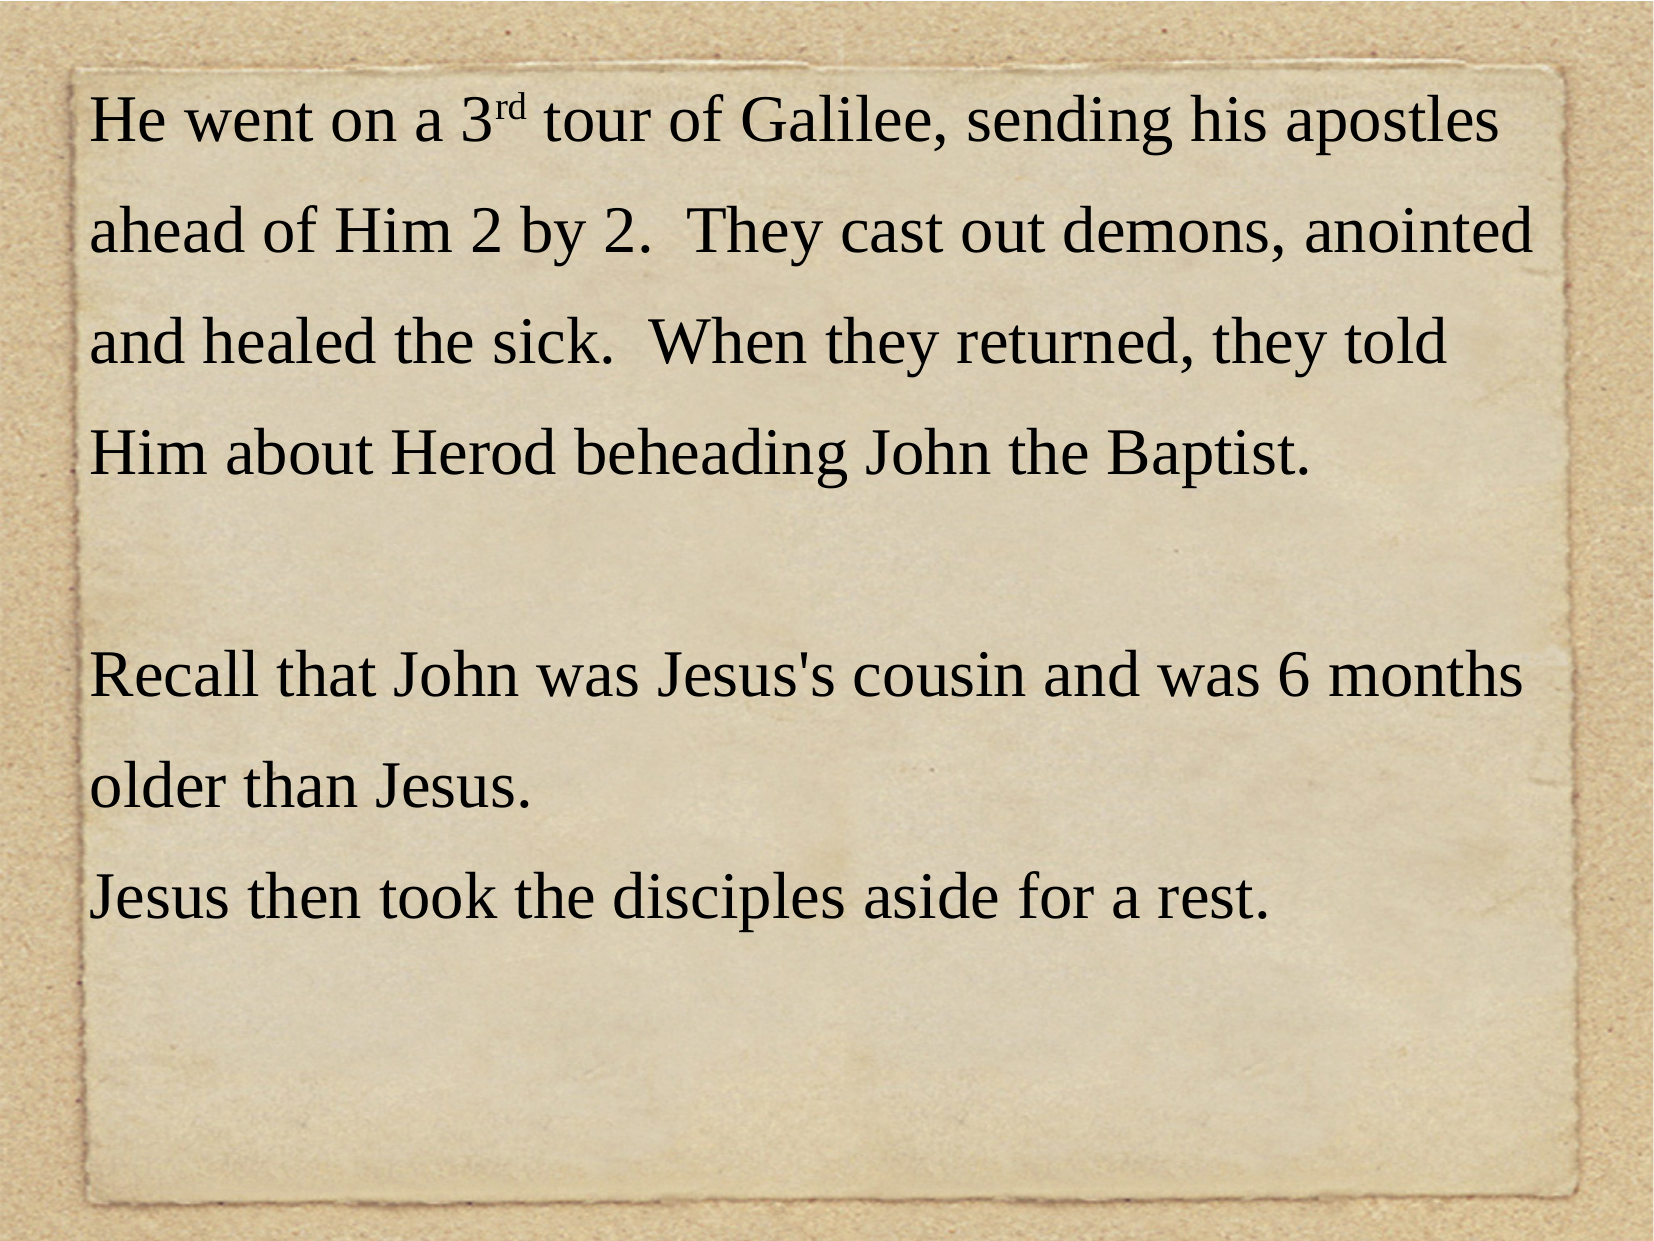

He went on a 3rd tour of Galilee, sending his apostles ahead of Him 2 by 2. They cast out demons, anointed and healed the sick. When they returned, they told Him about Herod beheading John the Baptist.
Recall that John was Jesus's cousin and was 6 months older than Jesus.
Jesus then took the disciples aside for a rest.